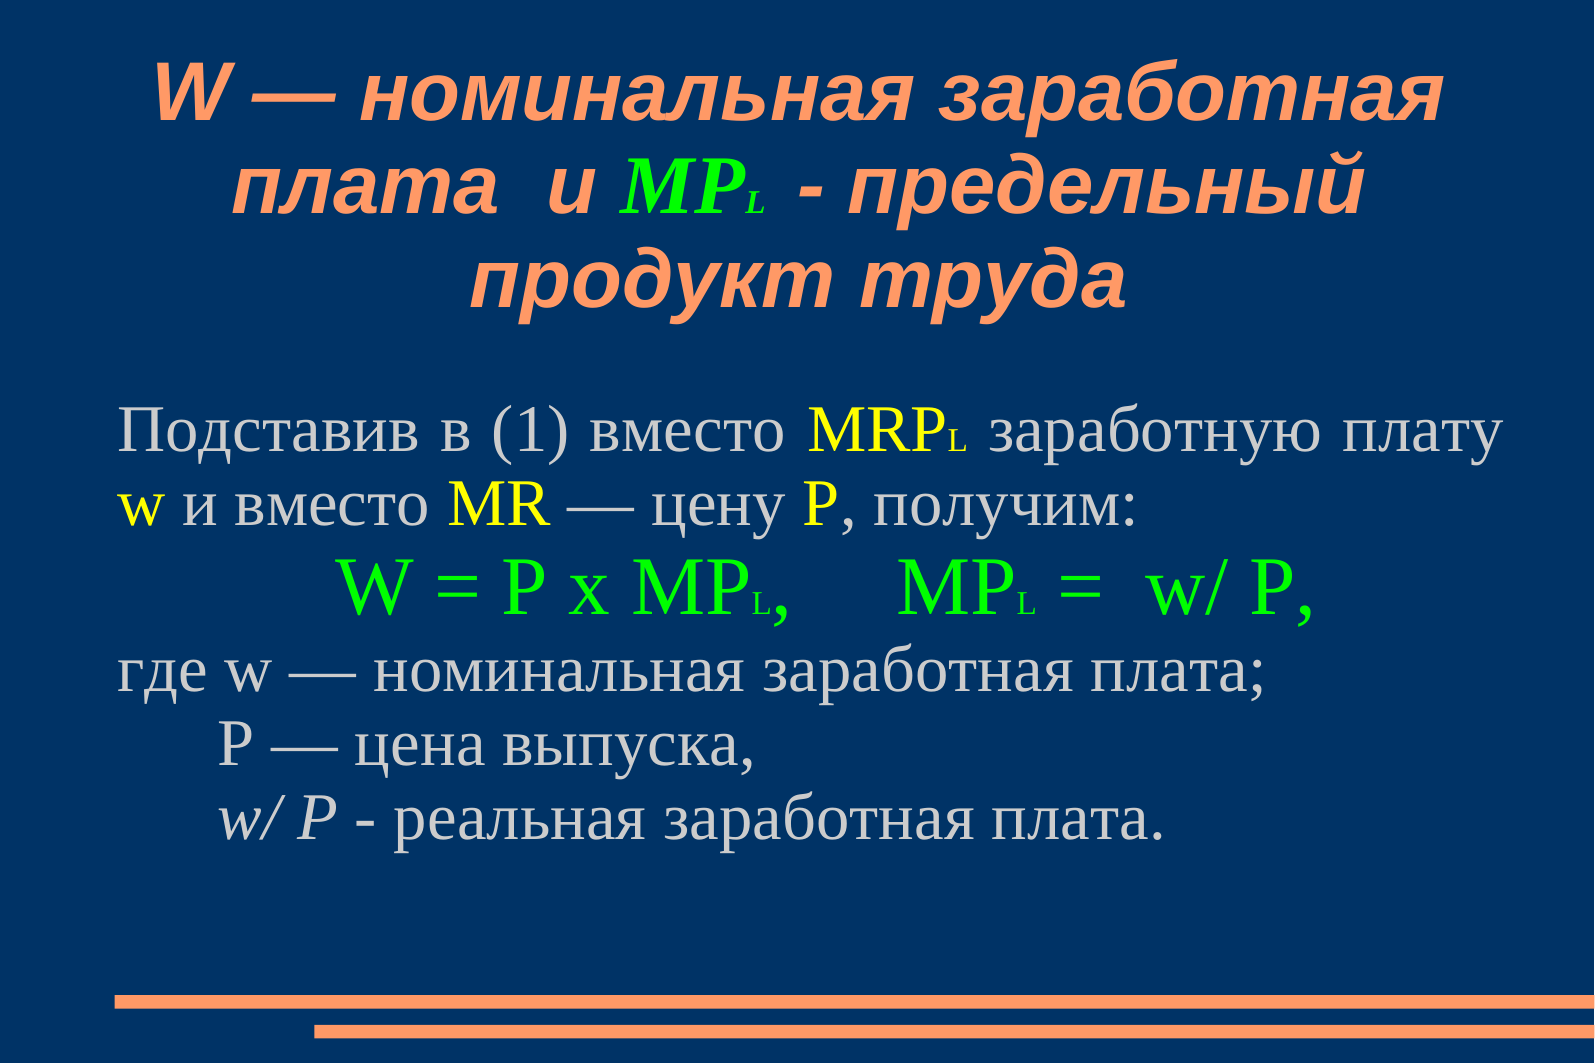

# W — номинальная заработная плата и MPL - предельный продукт труда
Подставив в (1) вместо MRPL заработную плату w и вместо MR — цену Р, получим:
 W = P x MPL, MPL = w/ P,
где w — номинальная заработная плата;
 Р — цена выпуска,
 w/ P - реальная заработная плата.